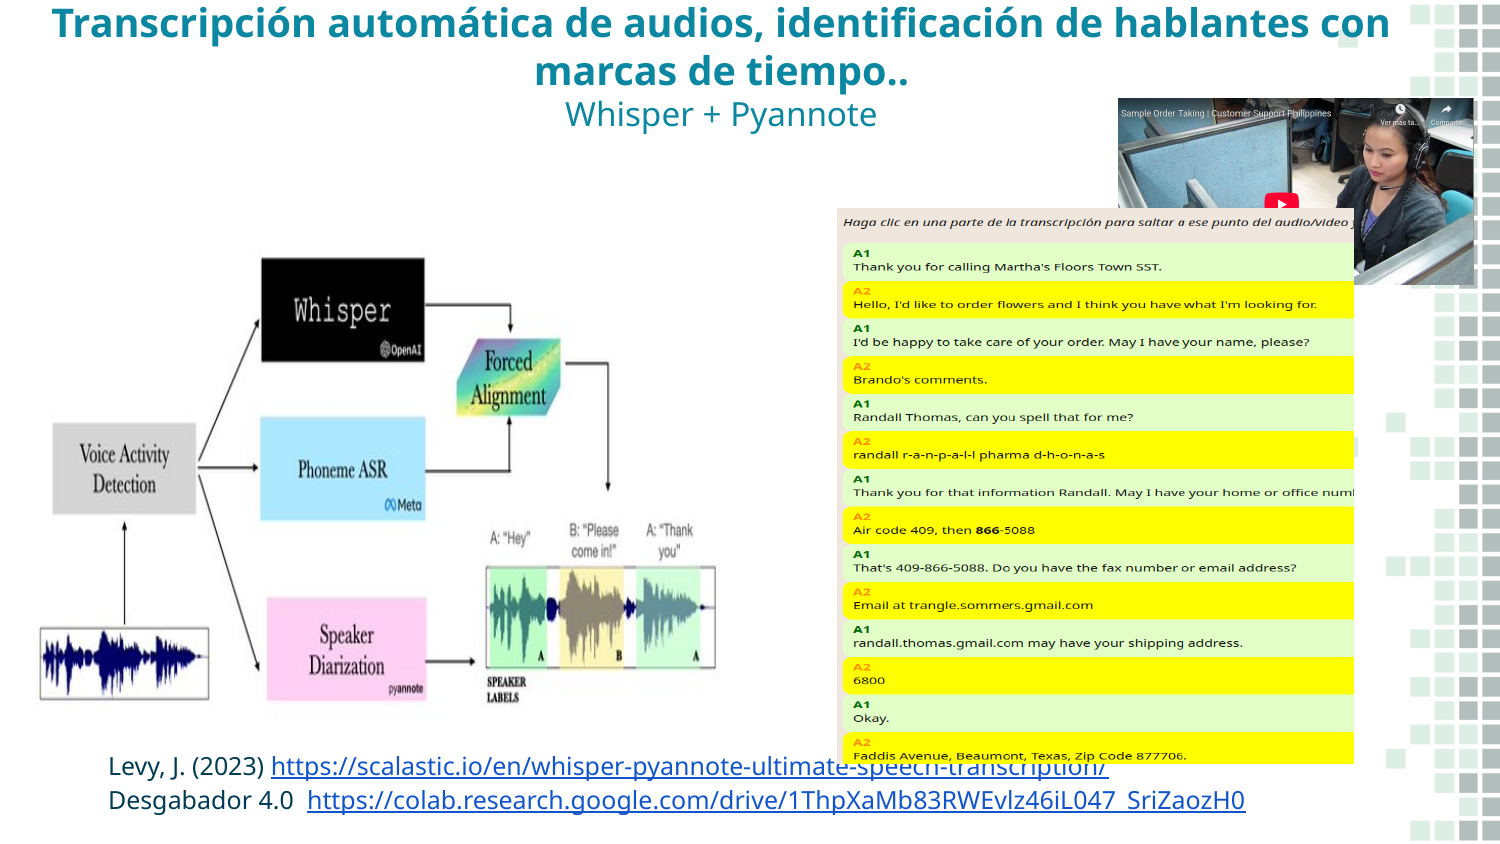

# Transcripción automática de audios, identificación de hablantes con marcas de tiempo.. Whisper + Pyannote
Levy, J. (2023) https://scalastic.io/en/whisper-pyannote-ultimate-speech-transcription/
Desgabador 4.0 https://colab.research.google.com/drive/1ThpXaMb83RWEvlz46iL047_SriZaozH0